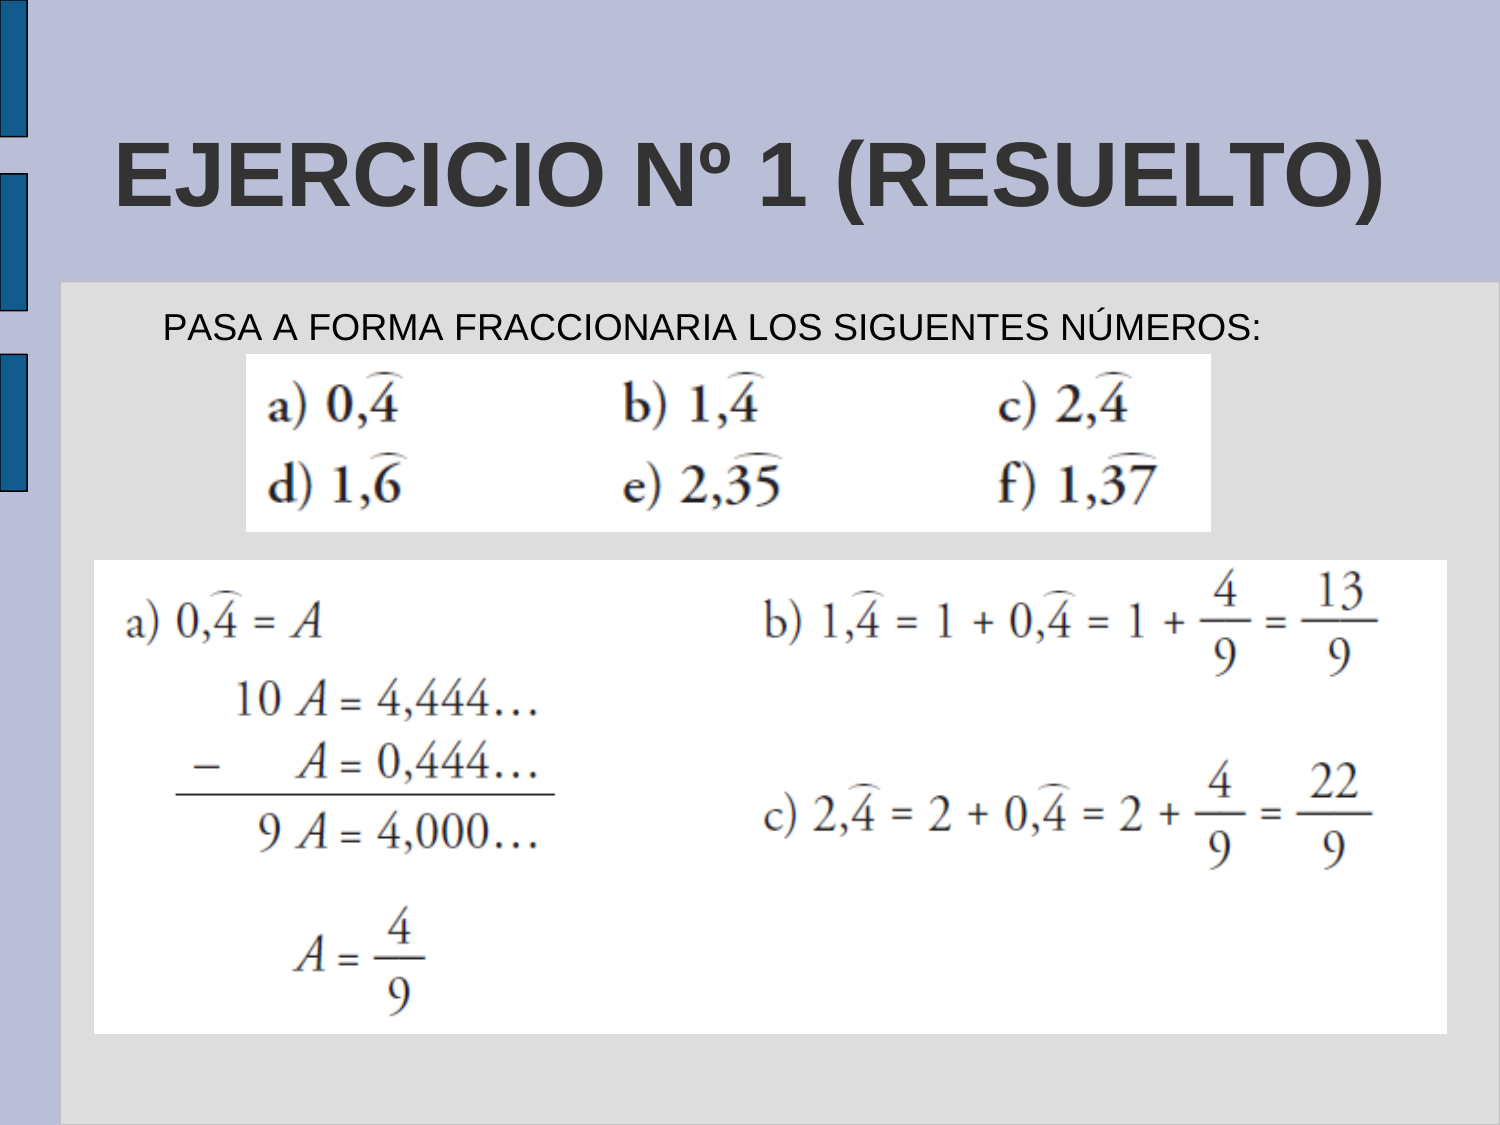

# EJERCICIO Nº 1 (RESUELTO)
PASA A FORMA FRACCIONARIA LOS SIGUENTES NÚMEROS: